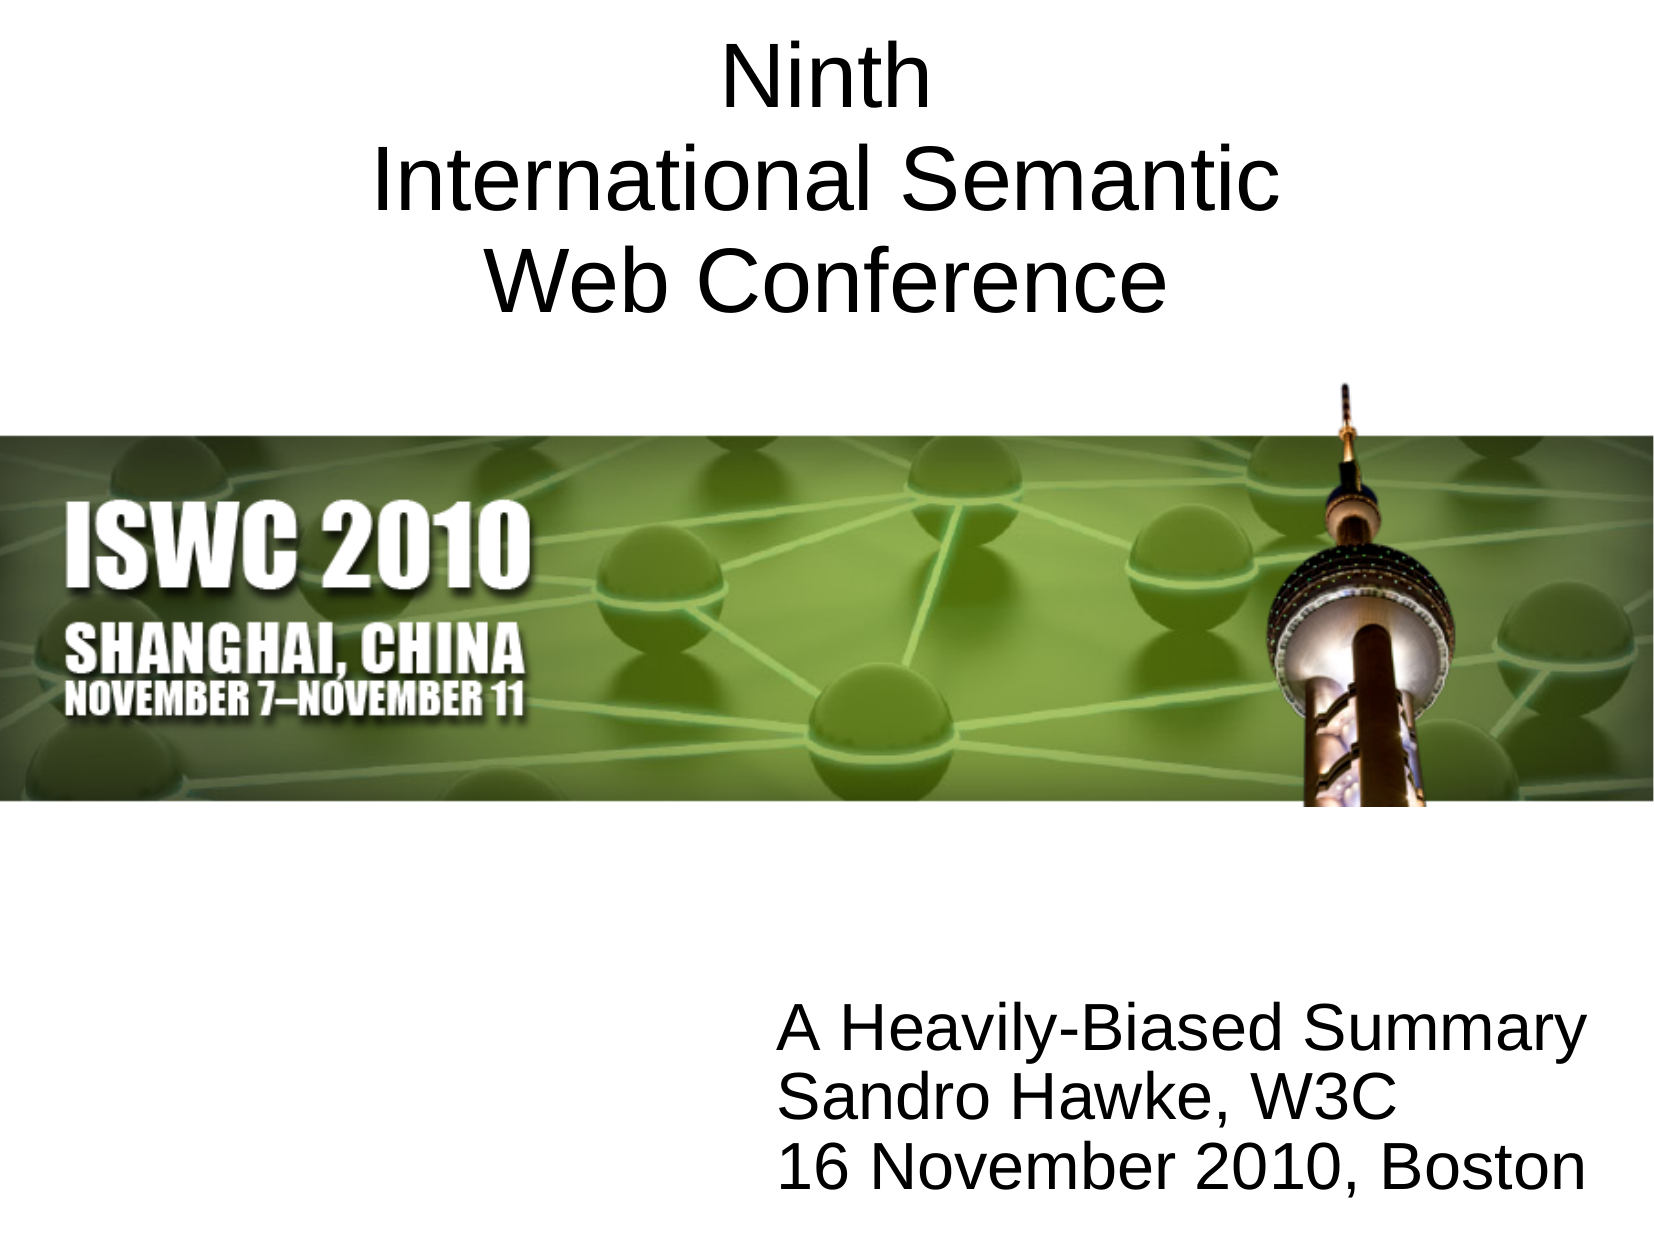

# Ninth International Semantic Web Conference
A Heavily-Biased Summary
Sandro Hawke, W3C
16 November 2010, Boston